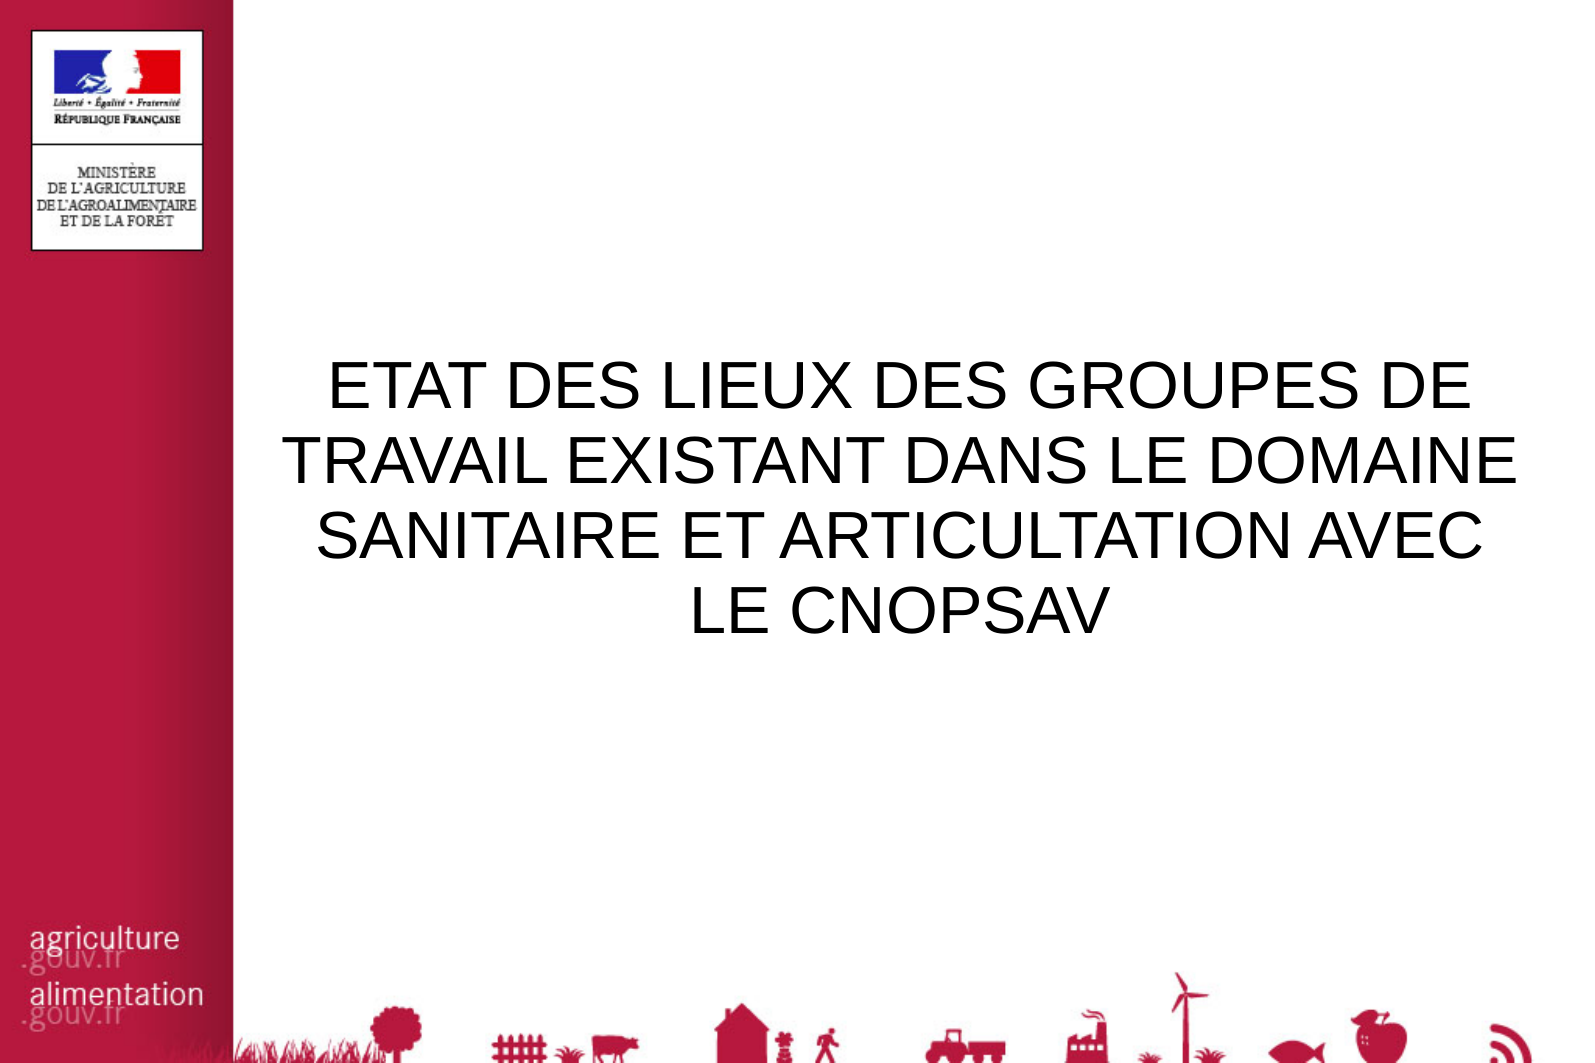

# ETAT DES LIEUX DES GROUPES DE TRAVAIL EXISTANT DANS LE DOMAINE SANITAIRE ET ARTICULTATION AVEC LE CNOPSAV